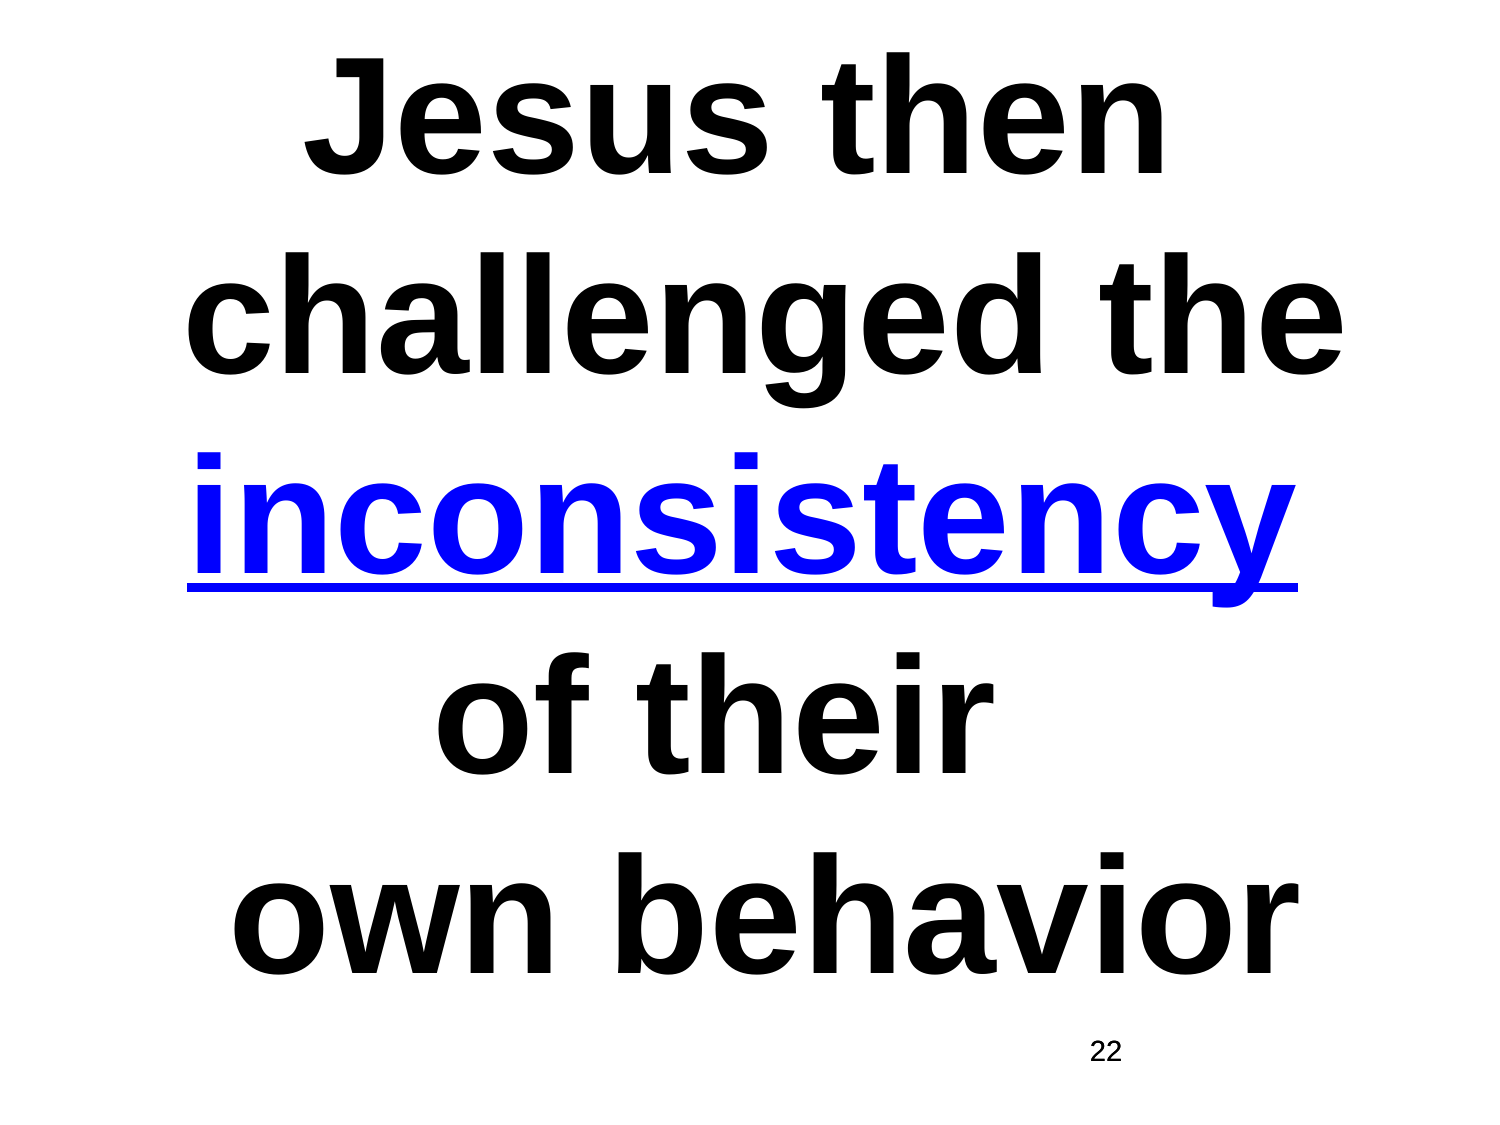

Jesus then challenged the inconsistency
of their
own behavior
22